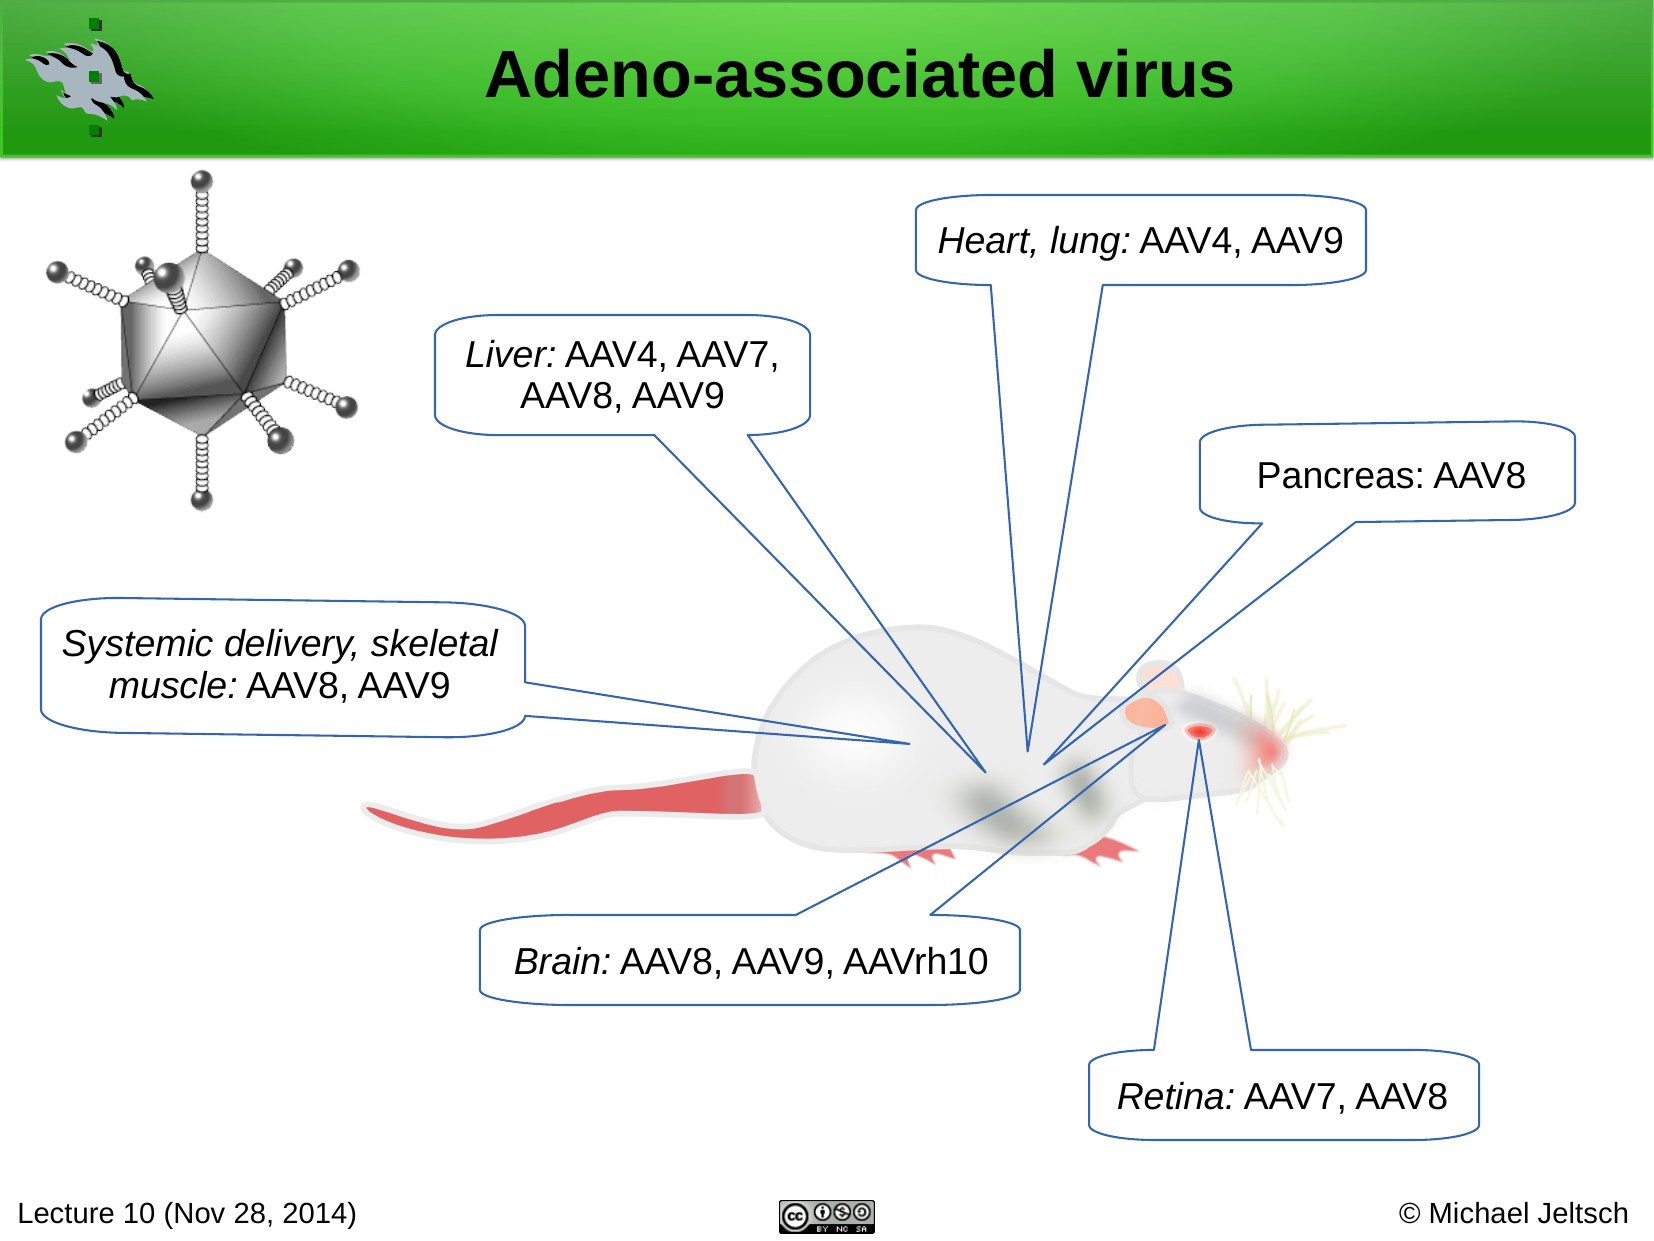

# Adeno-associated virus
Heart, lung: AAV4, AAV9
Liver: AAV4, AAV7,
AAV8, AAV9
Pancreas: AAV8
Systemic delivery, skeletal
muscle: AAV8, AAV9
Brain: AAV8, AAV9, AAVrh10
Retina: AAV7, AAV8